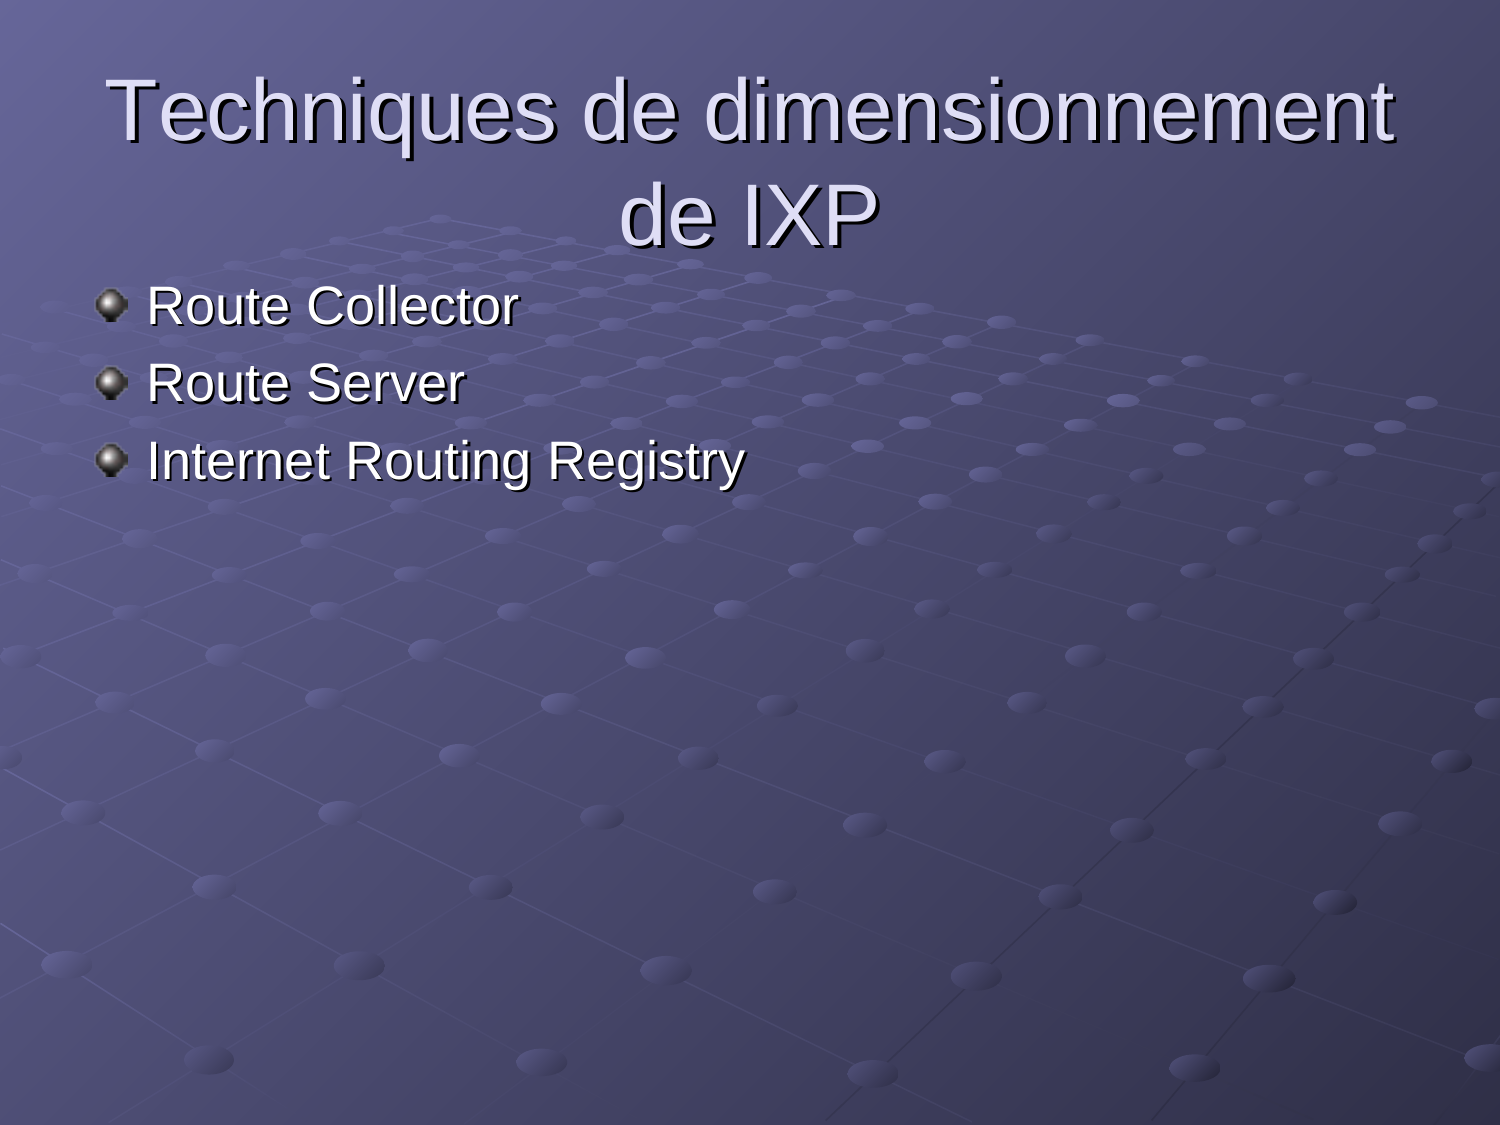

# Techniques de dimensionnement de IXP
Route Collector
Route Server
Internet Routing Registry